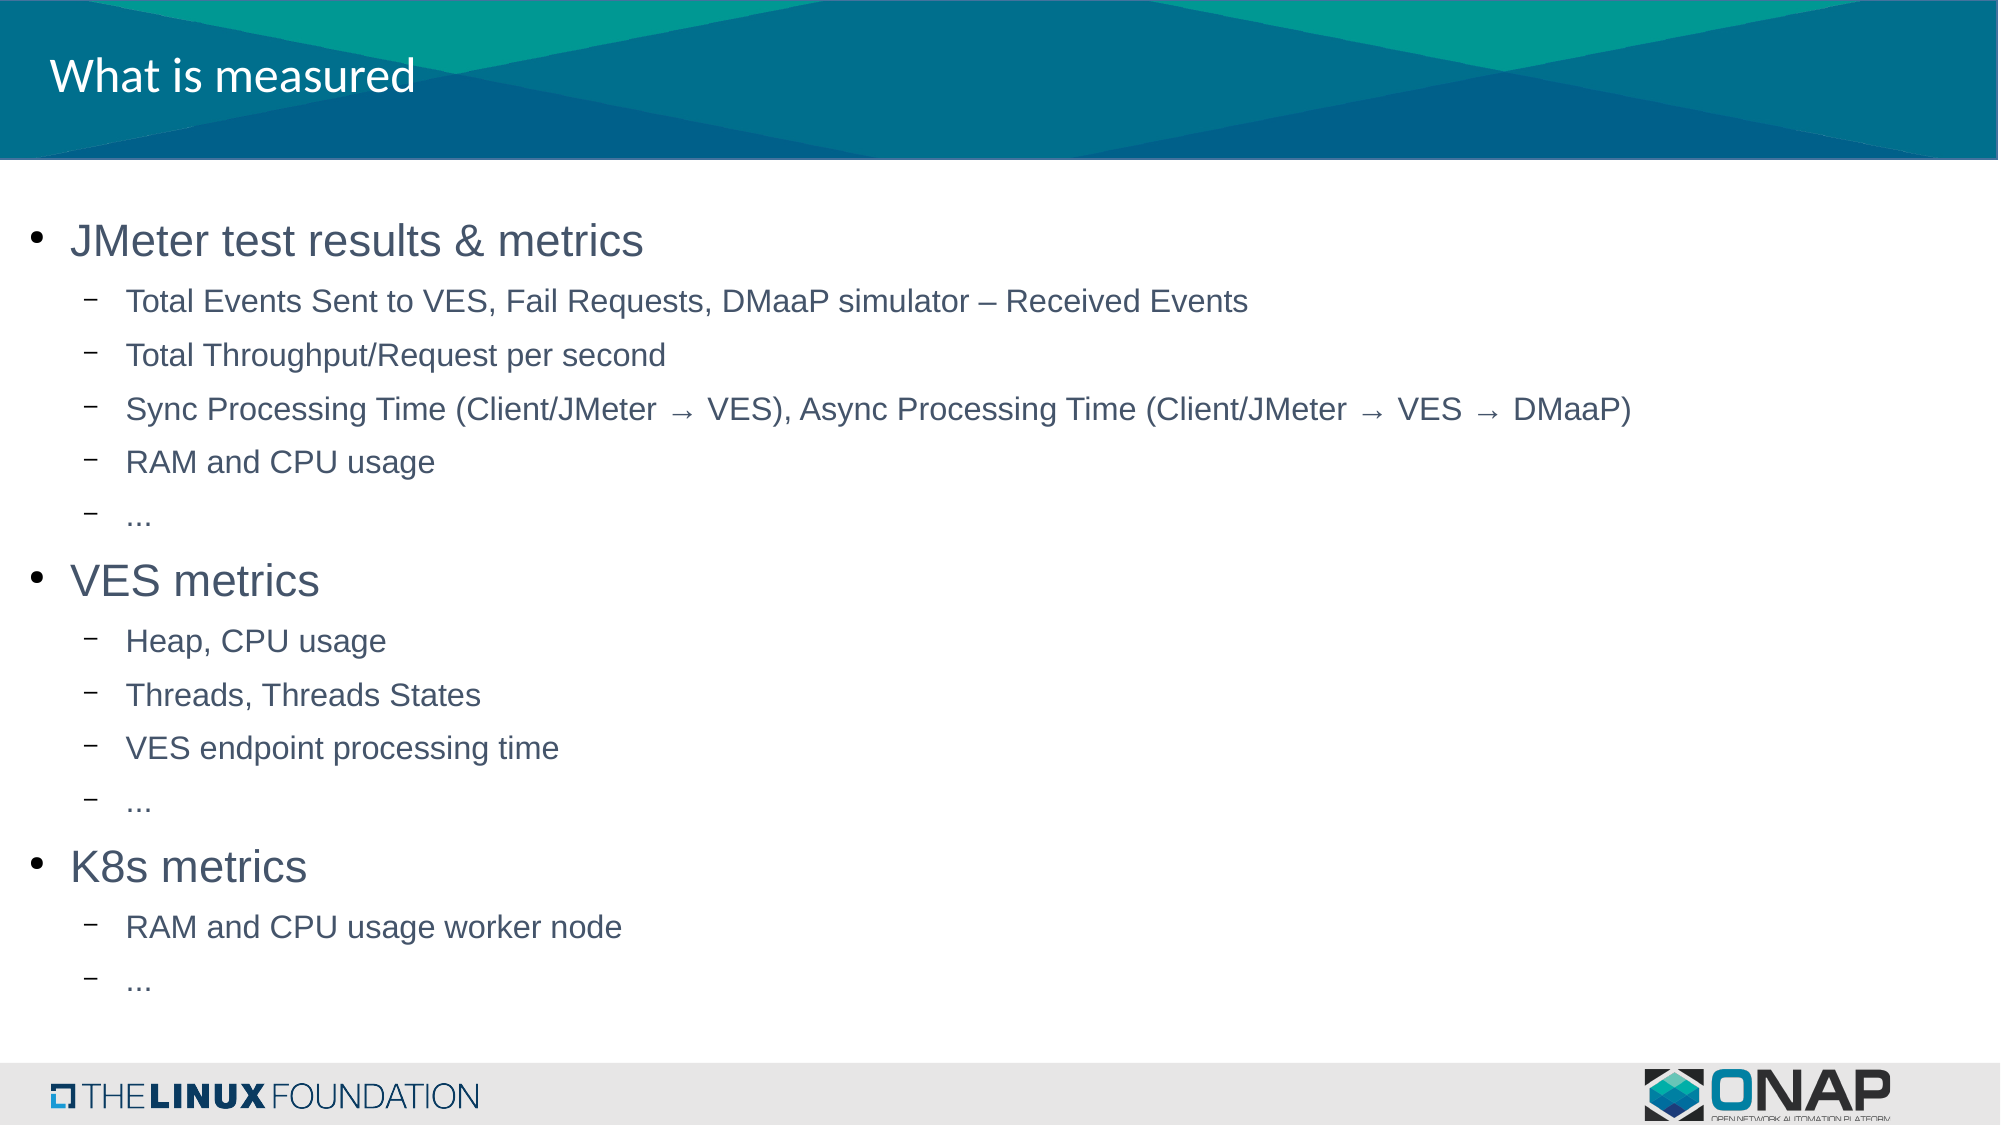

# What is measured
JMeter test results & metrics
Total Events Sent to VES, Fail Requests, DMaaP simulator – Received Events
Total Throughput/Request per second
Sync Processing Time (Client/JMeter → VES), Async Processing Time (Client/JMeter → VES → DMaaP)
RAM and CPU usage
...
VES metrics
Heap, CPU usage
Threads, Threads States
VES endpoint processing time
...
K8s metrics
RAM and CPU usage worker node
...